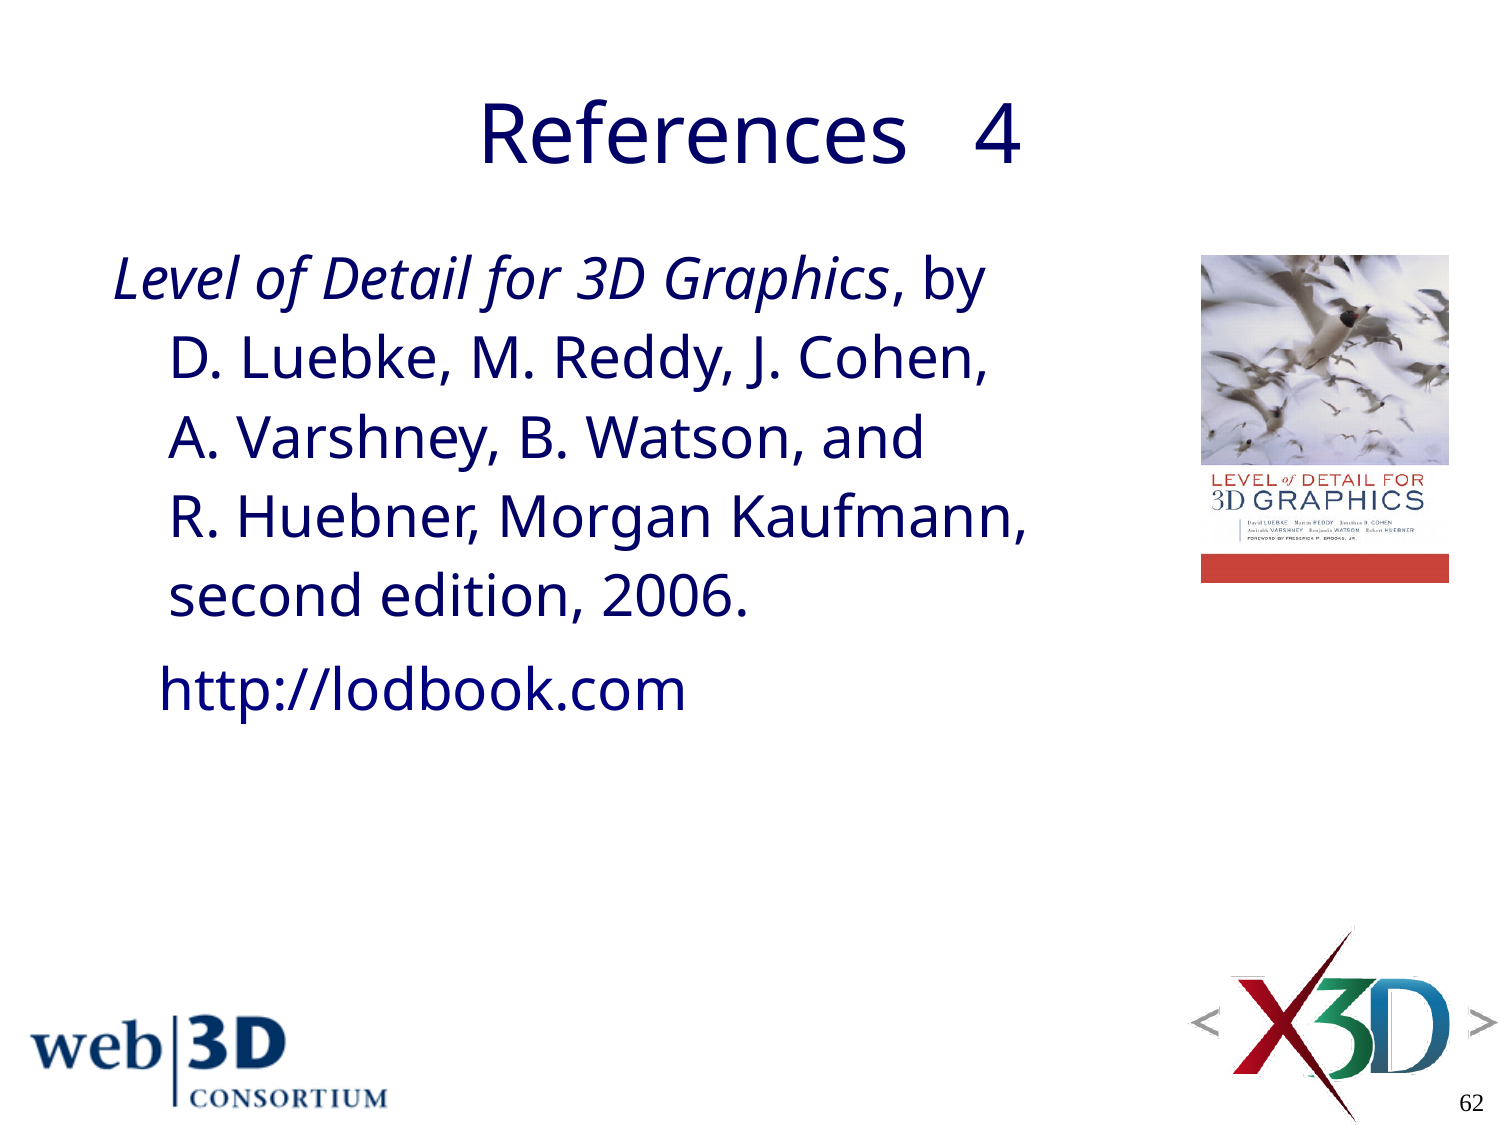

# References 4
Level of Detail for 3D Graphics, by D. Luebke, M. Reddy, J. Cohen, A. Varshney, B. Watson, and R. Huebner, Morgan Kaufmann, second edition, 2006.
 http://lodbook.com